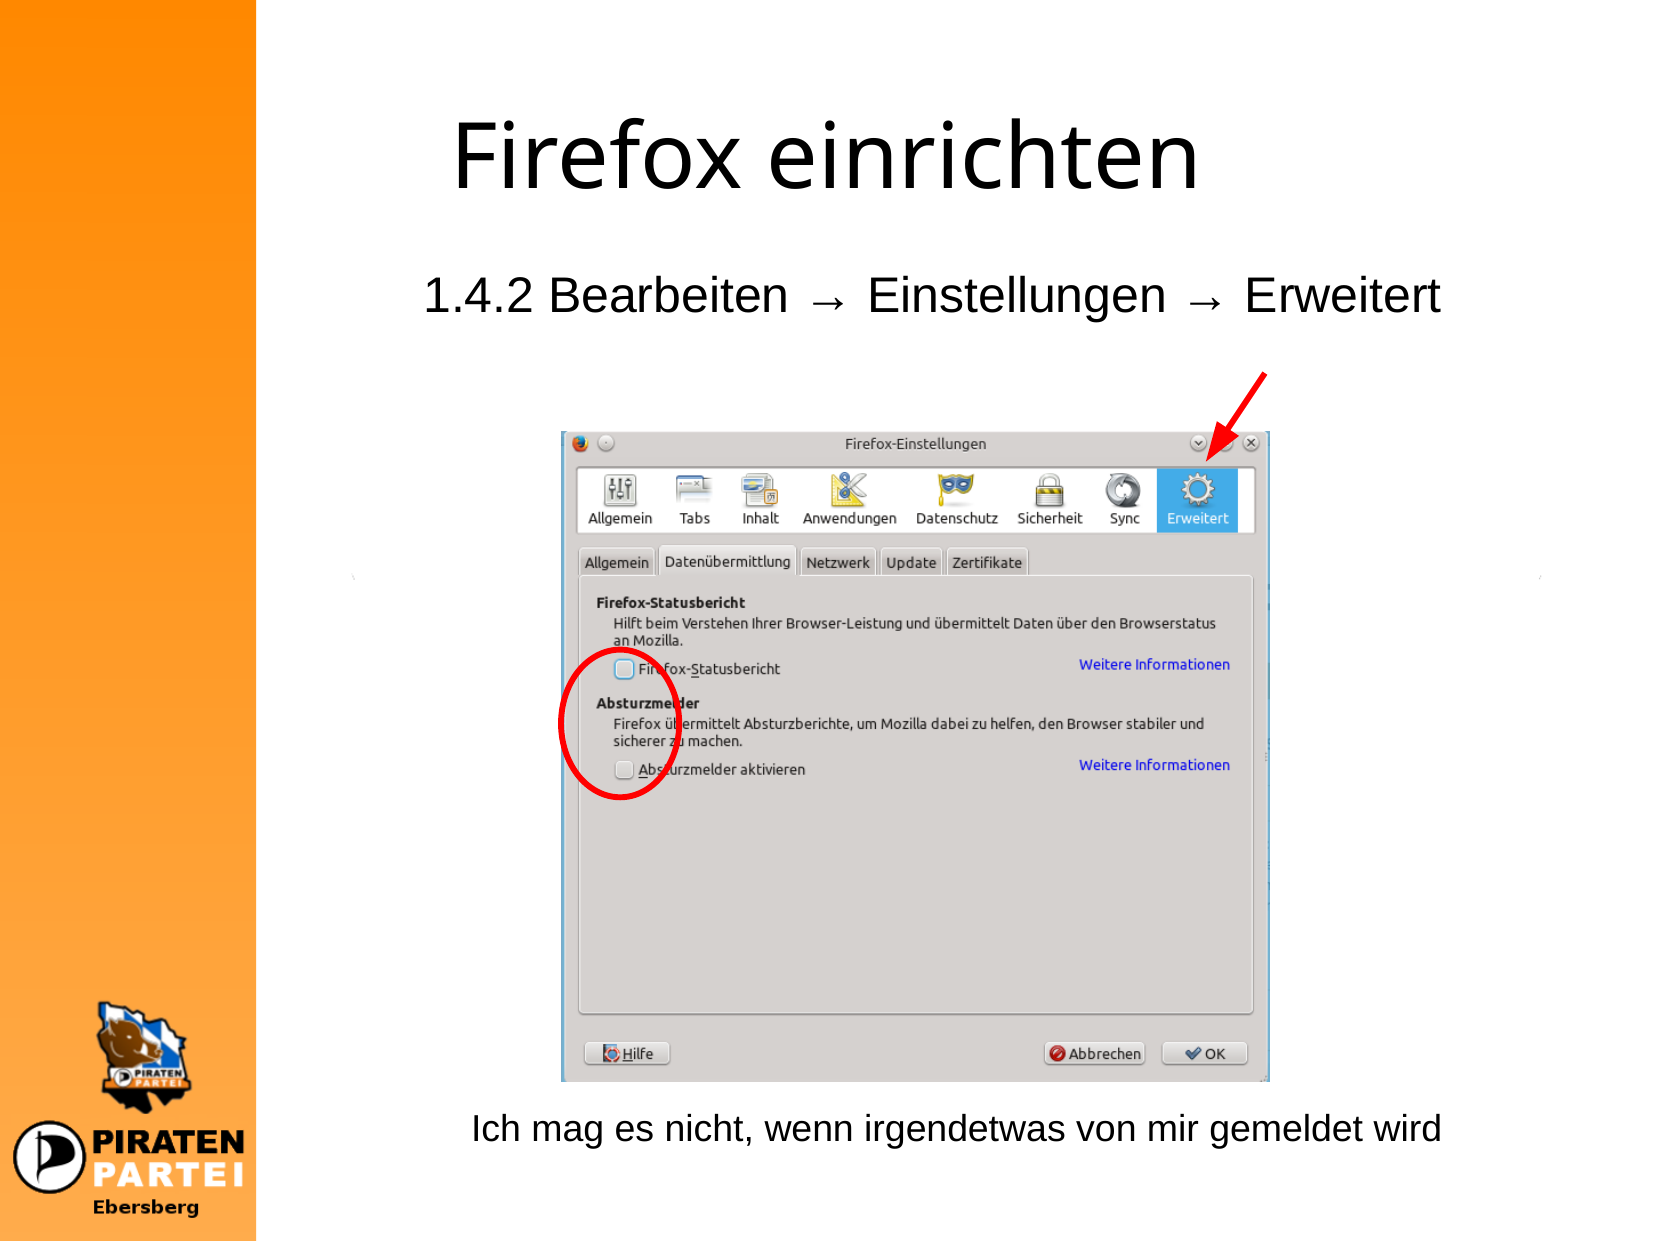

# Firefox einrichten
1.4.2 Bearbeiten → Einstellungen → Erweitert
Ich mag es nicht, wenn irgendetwas von mir gemeldet wird